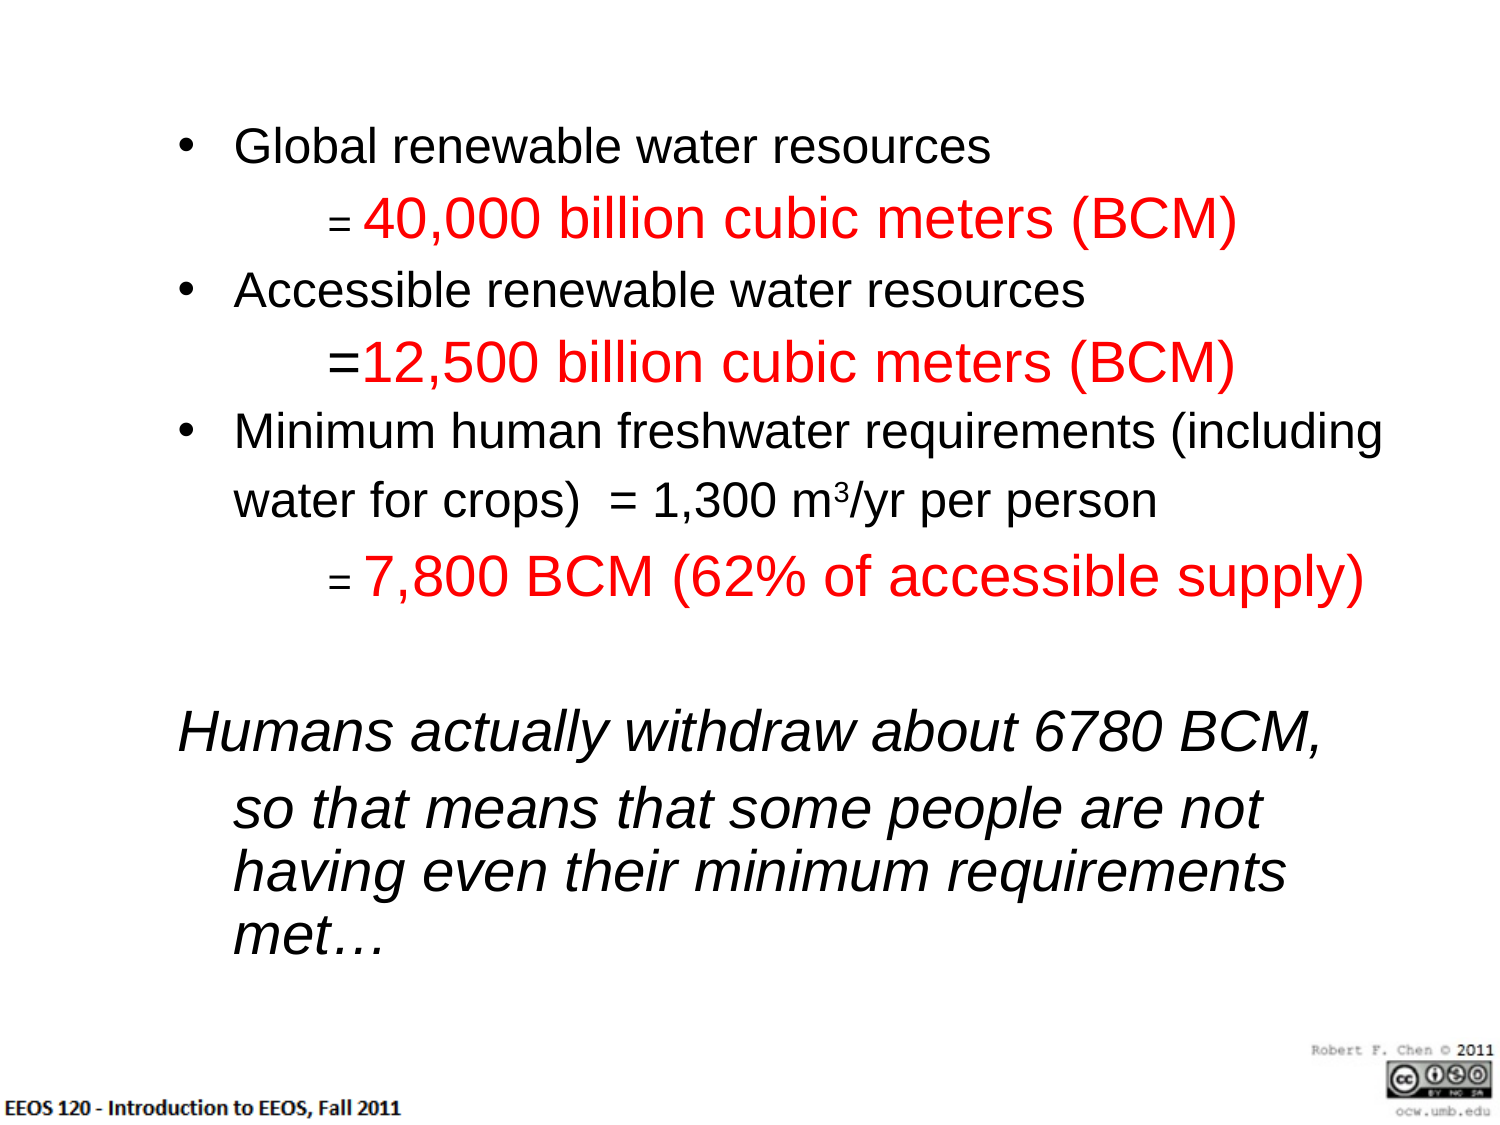

# Global renewable water resources
		= 40,000 billion cubic meters (BCM)
Accessible renewable water resources
		=12,500 billion cubic meters (BCM)
Minimum human freshwater requirements (including water for crops) = 1,300 m3/yr per person
		= 7,800 BCM (62% of accessible supply)
Humans actually withdraw about 6780 BCM,
	so that means that some people are not having even their minimum requirements met…